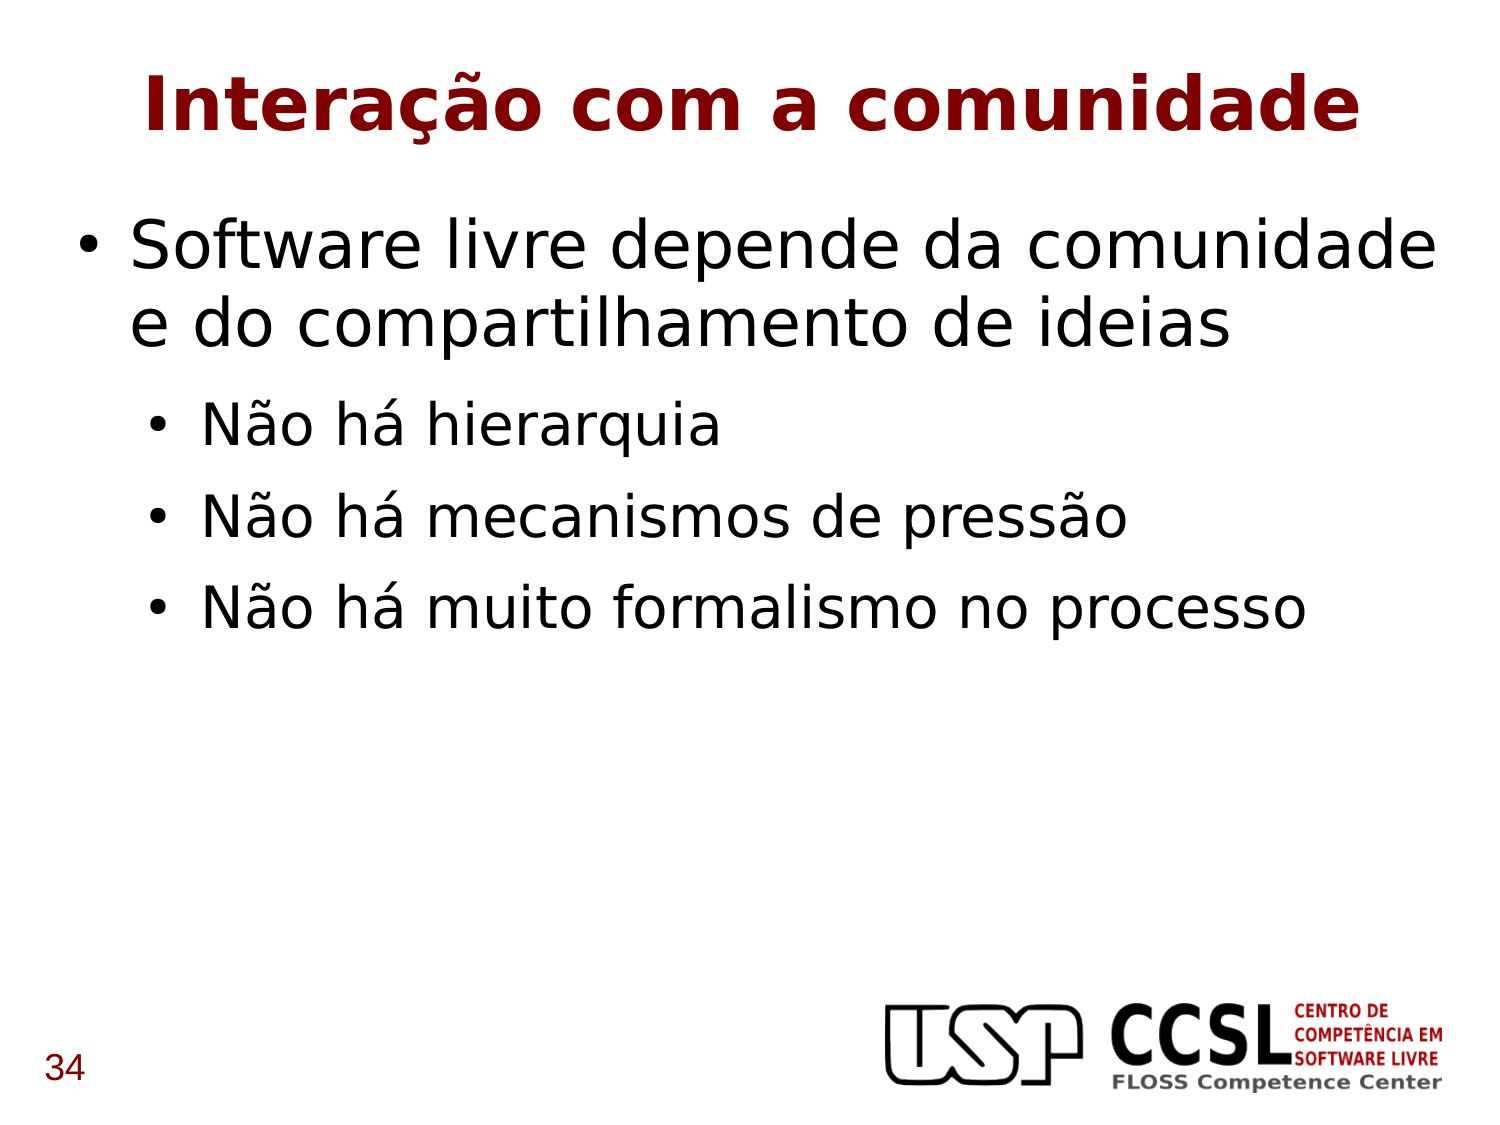

# Interação com a comunidade
Software livre depende da comunidade e do compartilhamento de ideias
Não há hierarquia
Não há mecanismos de pressão
Não há muito formalismo no processo